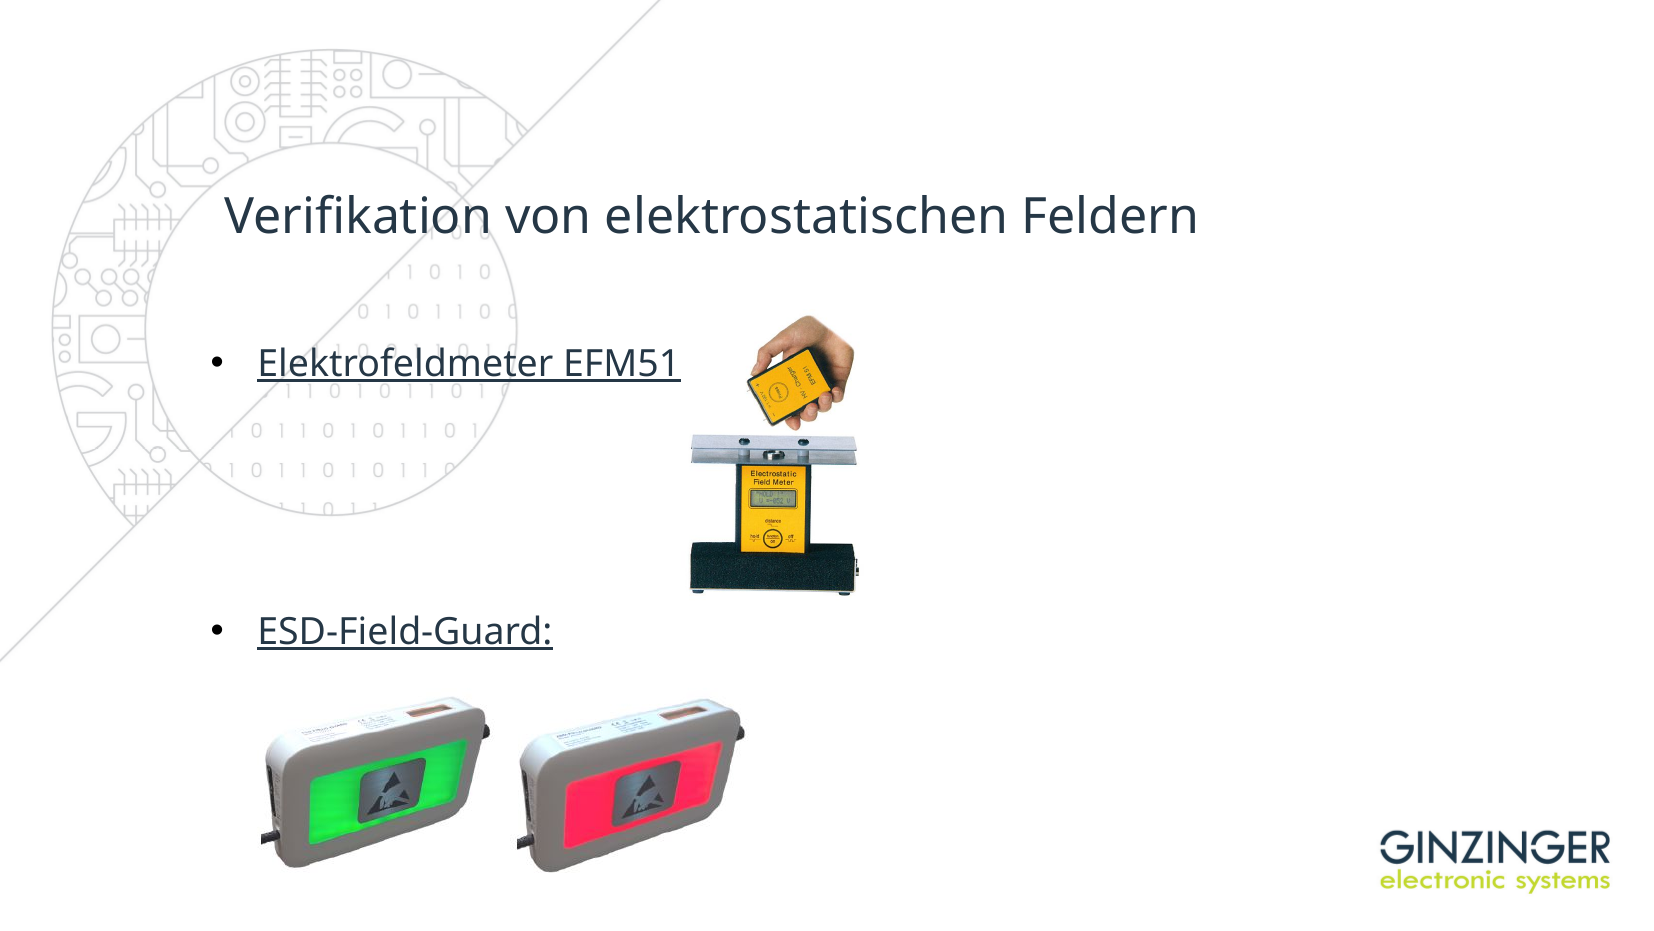

# Verifikation von elektrostatischen Feldern
Elektrofeldmeter EFM51:
ESD-Field-Guard: